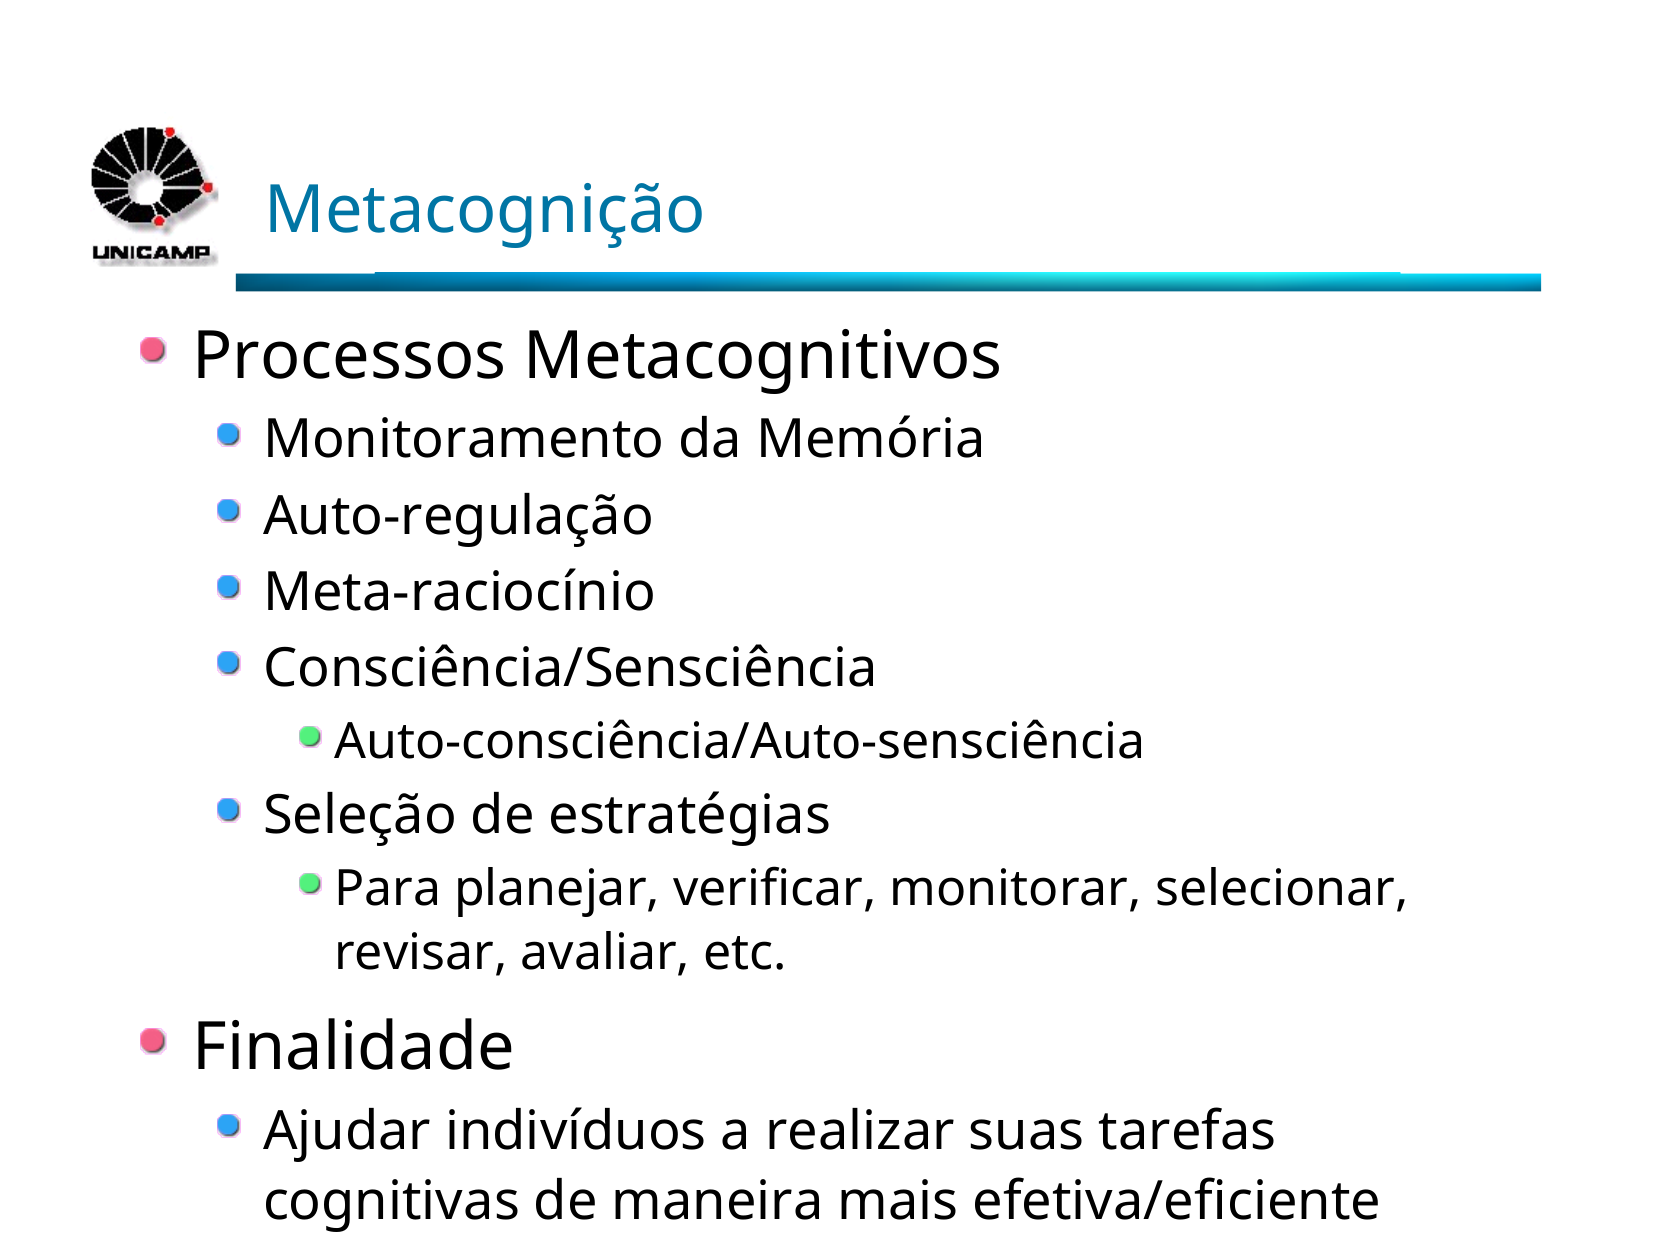

# Metacognição
Processos Metacognitivos
Monitoramento da Memória
Auto-regulação
Meta-raciocínio
Consciência/Sensciência
Auto-consciência/Auto-sensciência
Seleção de estratégias
Para planejar, verificar, monitorar, selecionar, revisar, avaliar, etc.
Finalidade
Ajudar indivíduos a realizar suas tarefas cognitivas de maneira mais efetiva/eficiente